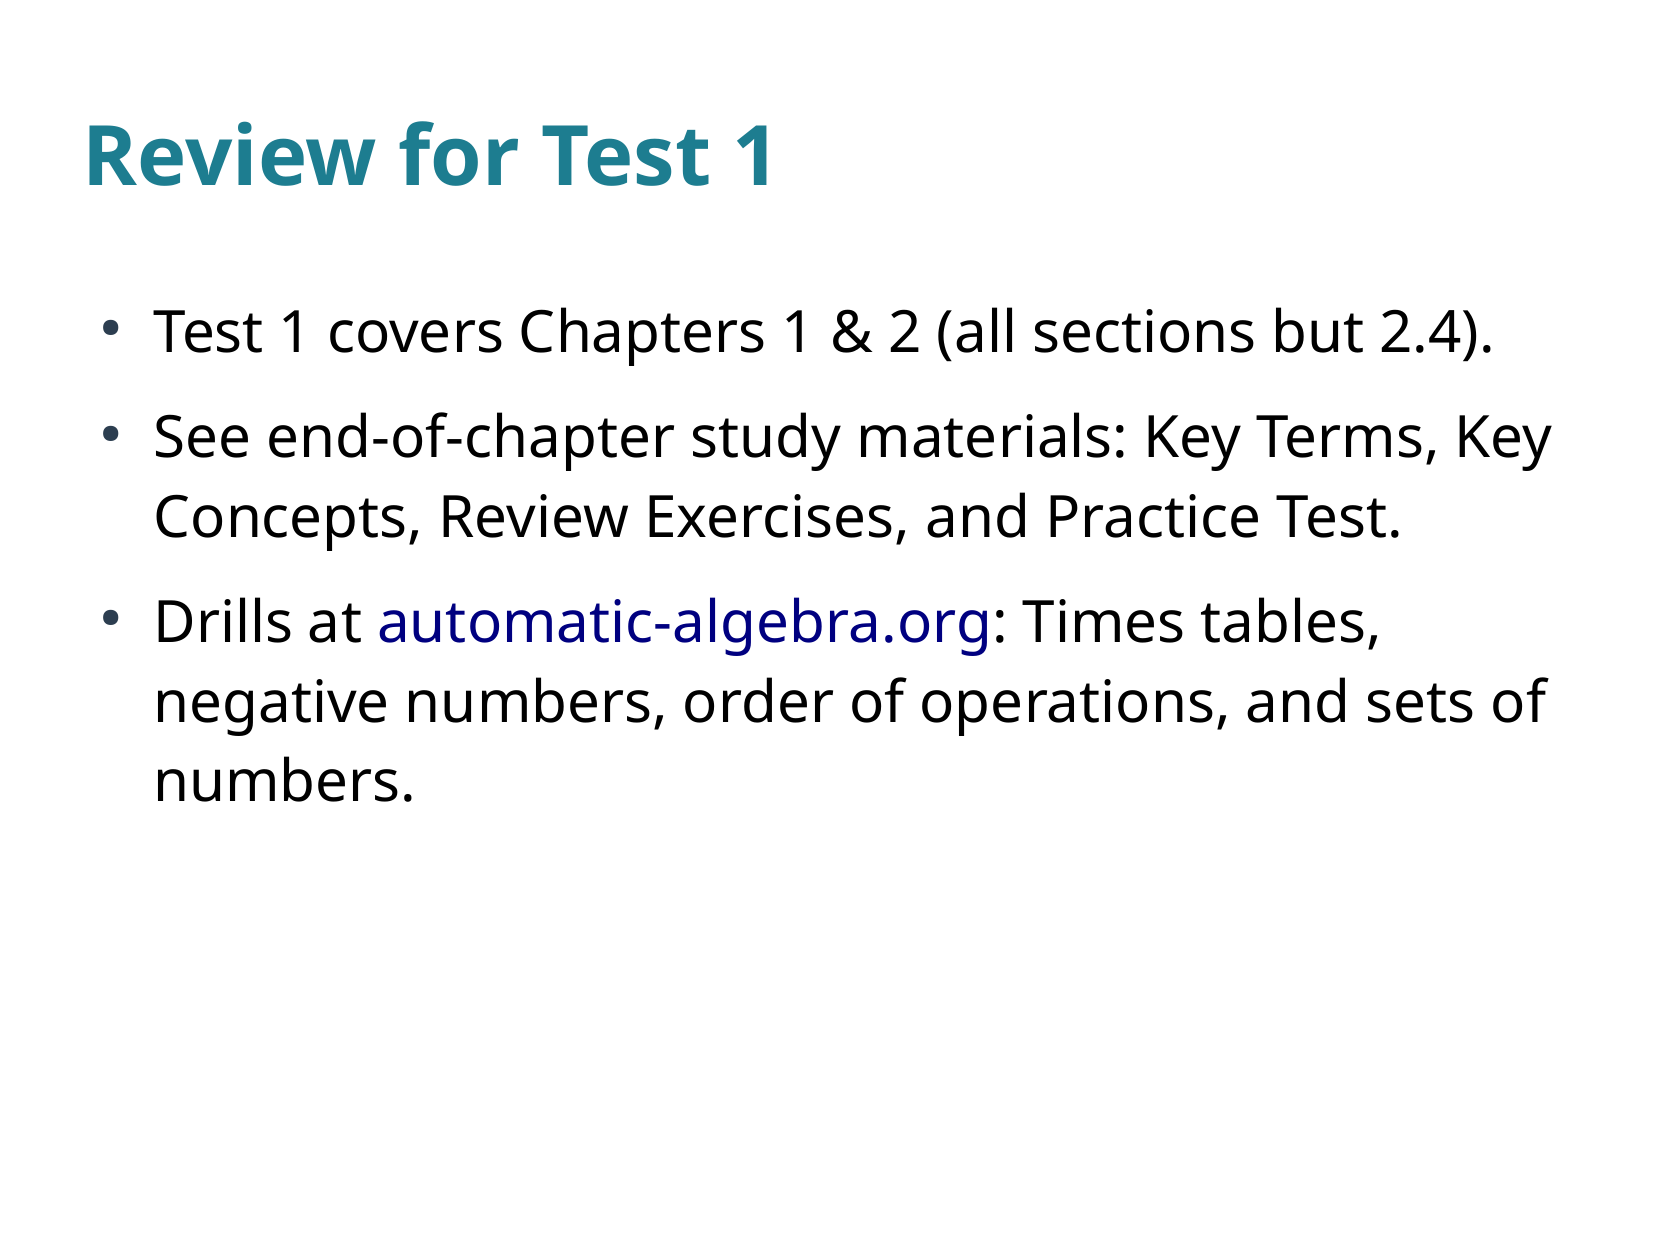

# Review for Test 1
Test 1 covers Chapters 1 & 2 (all sections but 2.4).
See end-of-chapter study materials: Key Terms, Key Concepts, Review Exercises, and Practice Test.
Drills at automatic-algebra.org: Times tables, negative numbers, order of operations, and sets of numbers.